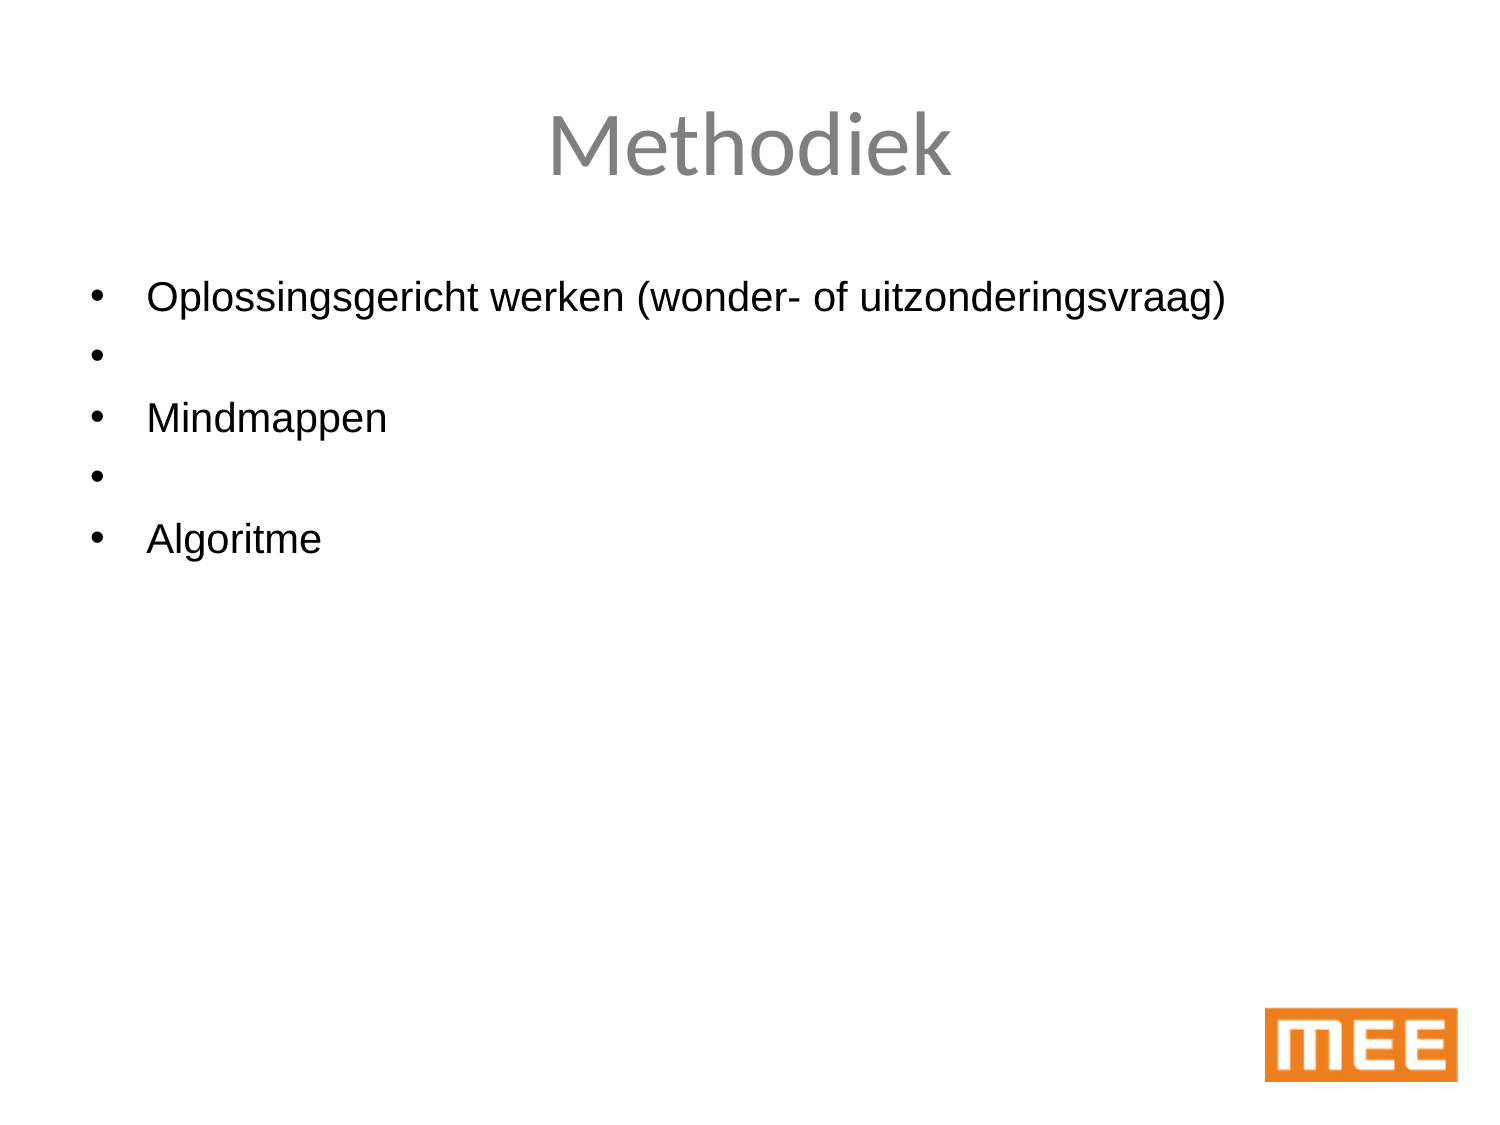

# Methodiek
Oplossingsgericht werken (wonder- of uitzonderingsvraag)
Mindmappen
Algoritme